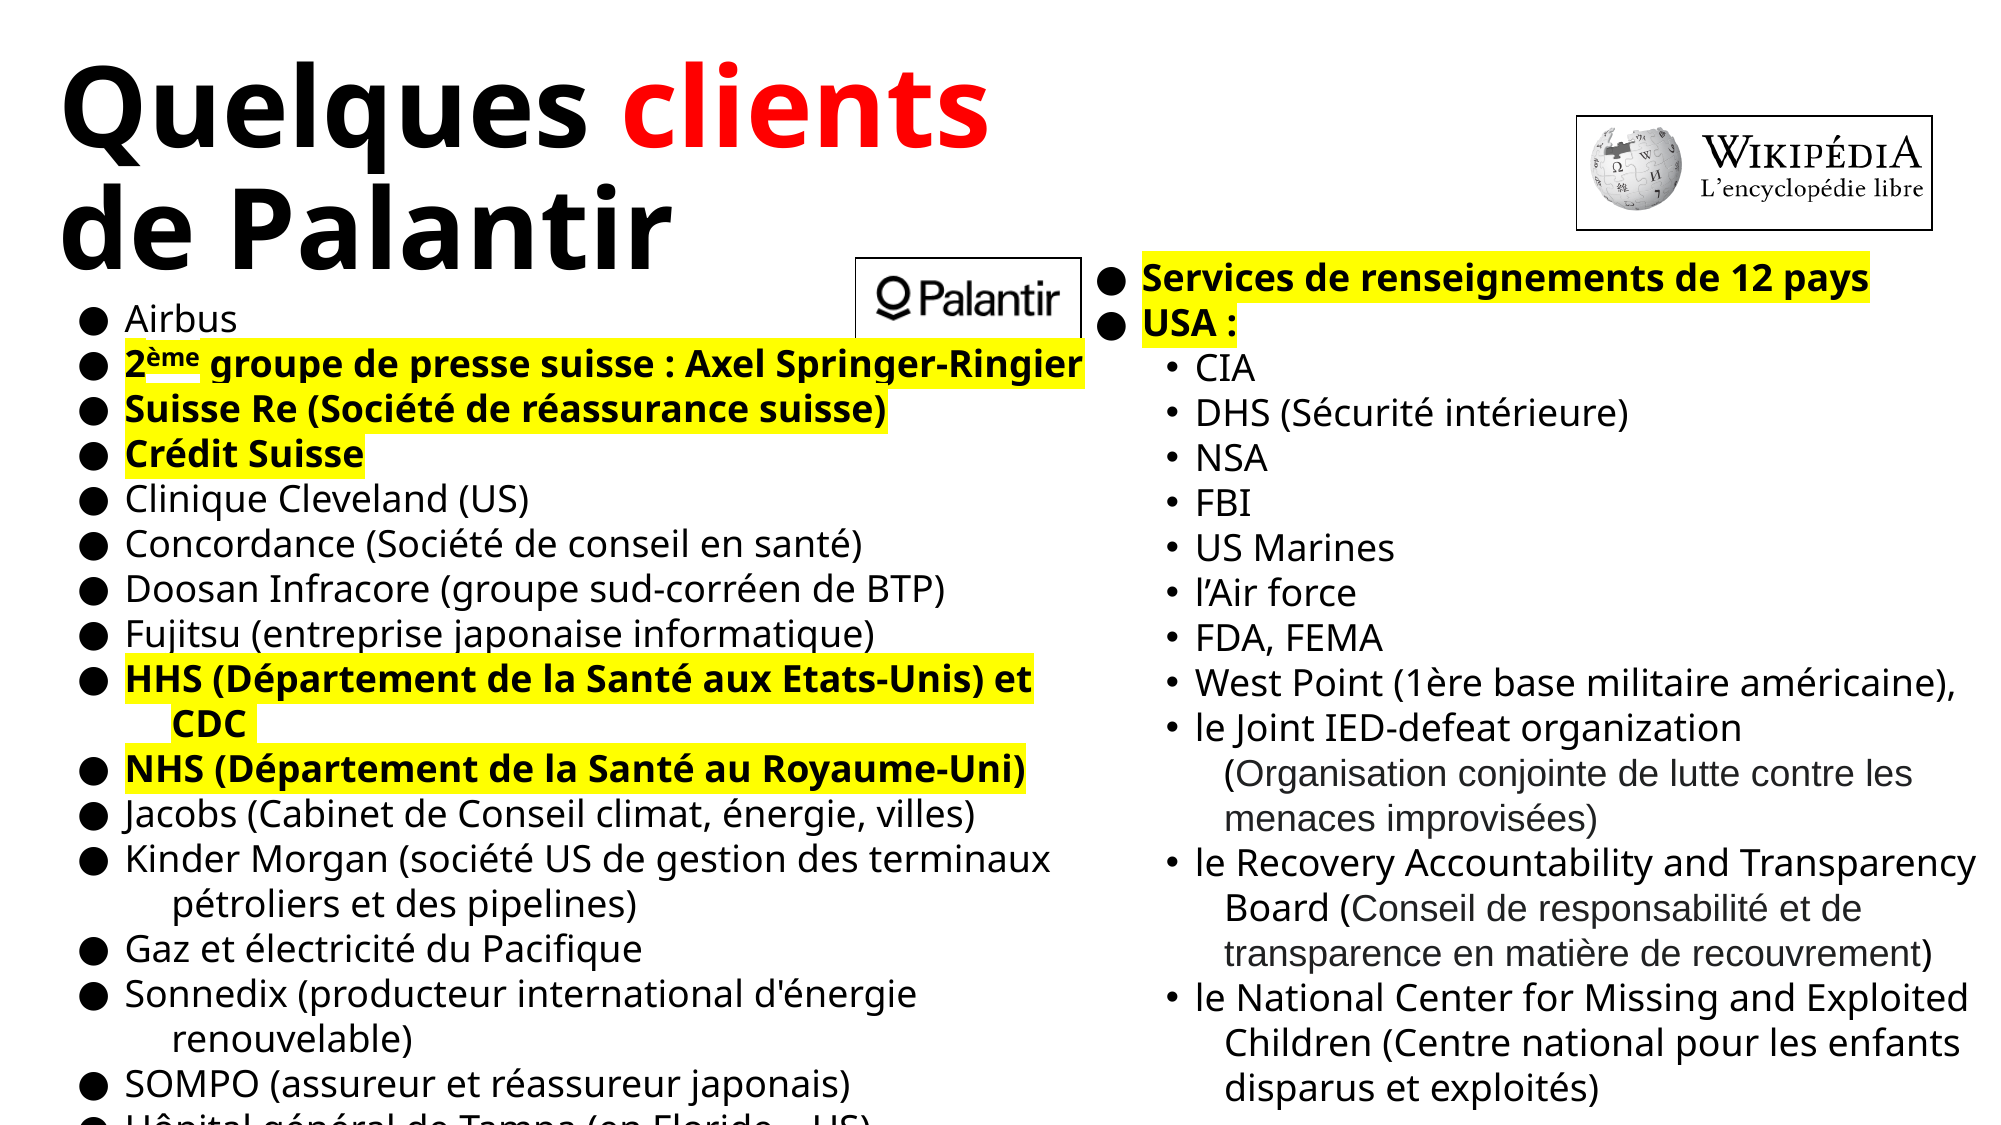

Quelques clients
de Palantir
Services de renseignements de 12 pays
USA :
CIA
DHS (Sécurité intérieure)
NSA
FBI
US Marines
l’Air force
FDA, FEMA
West Point (1ère base militaire américaine),
le Joint IED-defeat organization
(Organisation conjointe de lutte contre les menaces improvisées)
le Recovery Accountability and Transparency Board (Conseil de responsabilité et de transparence en matière de recouvrement)
le National Center for Missing and Exploited Children (Centre national pour les enfants disparus et exploités)
Airbus
2ème groupe de presse suisse : Axel Springer-Ringier
Suisse Re (Société de réassurance suisse)
Crédit Suisse
Clinique Cleveland (US)
Concordance (Société de conseil en santé)
Doosan Infracore (groupe sud-corréen de BTP)
Fujitsu (entreprise japonaise informatique)
HHS (Département de la Santé aux Etats-Unis) et CDC
NHS (Département de la Santé au Royaume-Uni)
Jacobs (Cabinet de Conseil climat, énergie, villes)
Kinder Morgan (société US de gestion des terminaux pétroliers et des pipelines)
Gaz et électricité du Pacifique
Sonnedix (producteur international d'énergie renouvelable)
SOMPO (assureur et réassureur japonais)
Hôpital général de Tampa (en Floride – US)
Programme alimentaire mondial (ONU)